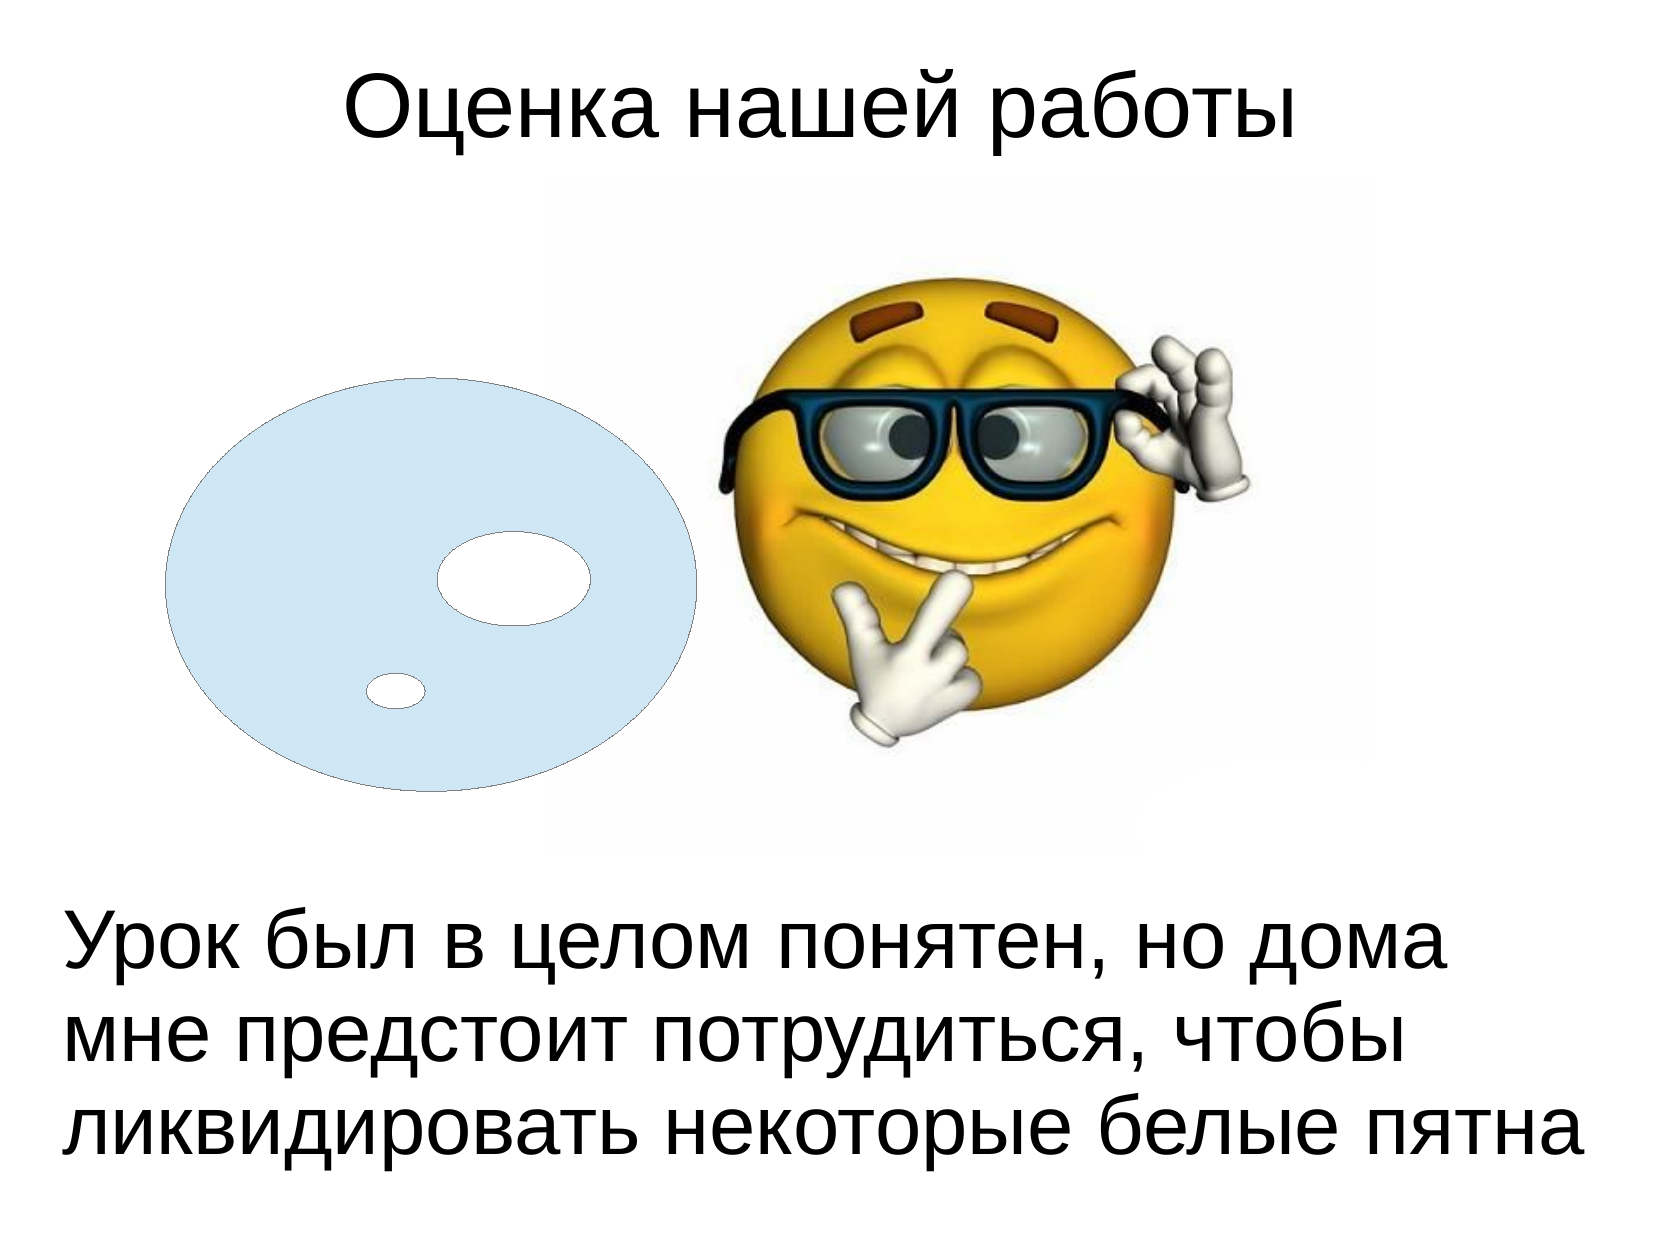

Оценка нашей работы
Урок был в целом понятен, но дома мне предстоит потрудиться, чтобы ликвидировать некоторые белые пятна